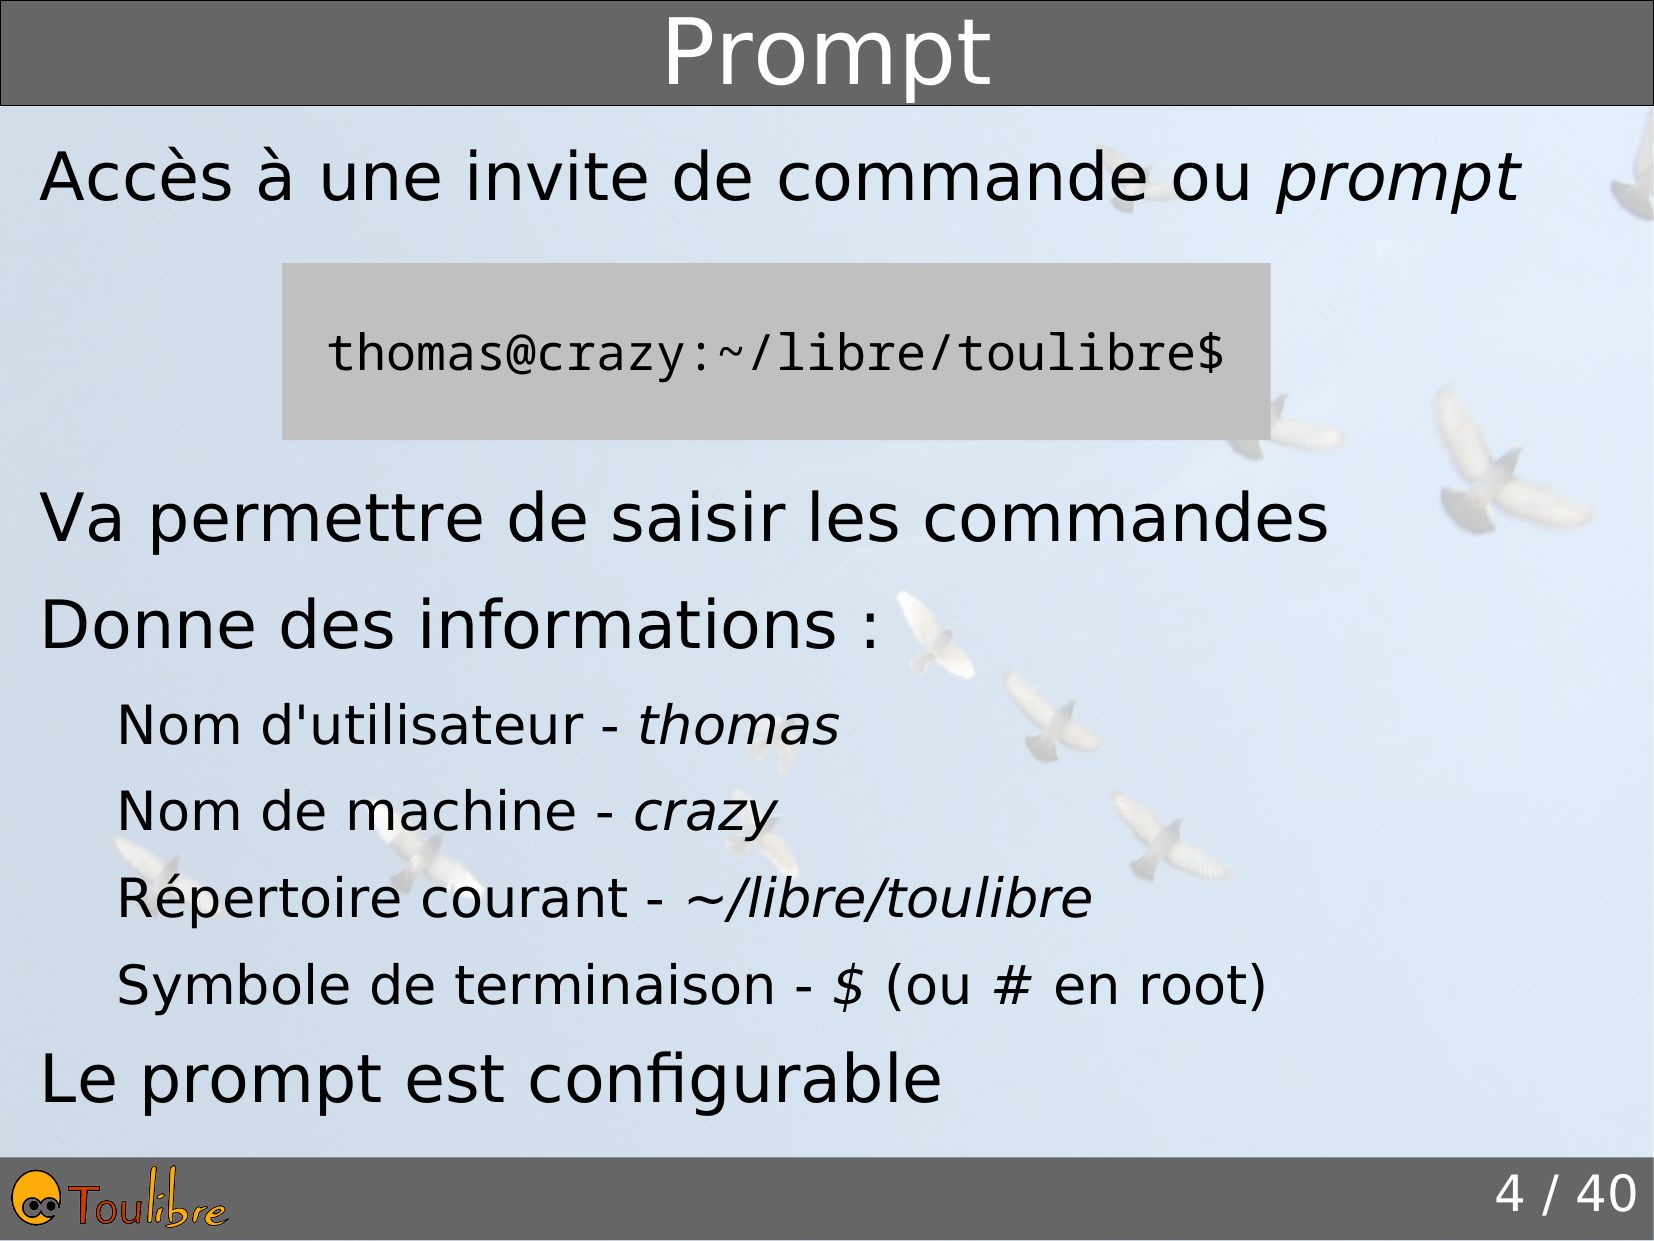

# Prompt
Accès à une invite de commande ou prompt
Va permettre de saisir les commandes
Donne des informations :
Nom d'utilisateur - thomas
Nom de machine - crazy
Répertoire courant - ~/libre/toulibre
Symbole de terminaison - $ (ou # en root)
Le prompt est configurable
thomas@crazy:~/libre/toulibre$